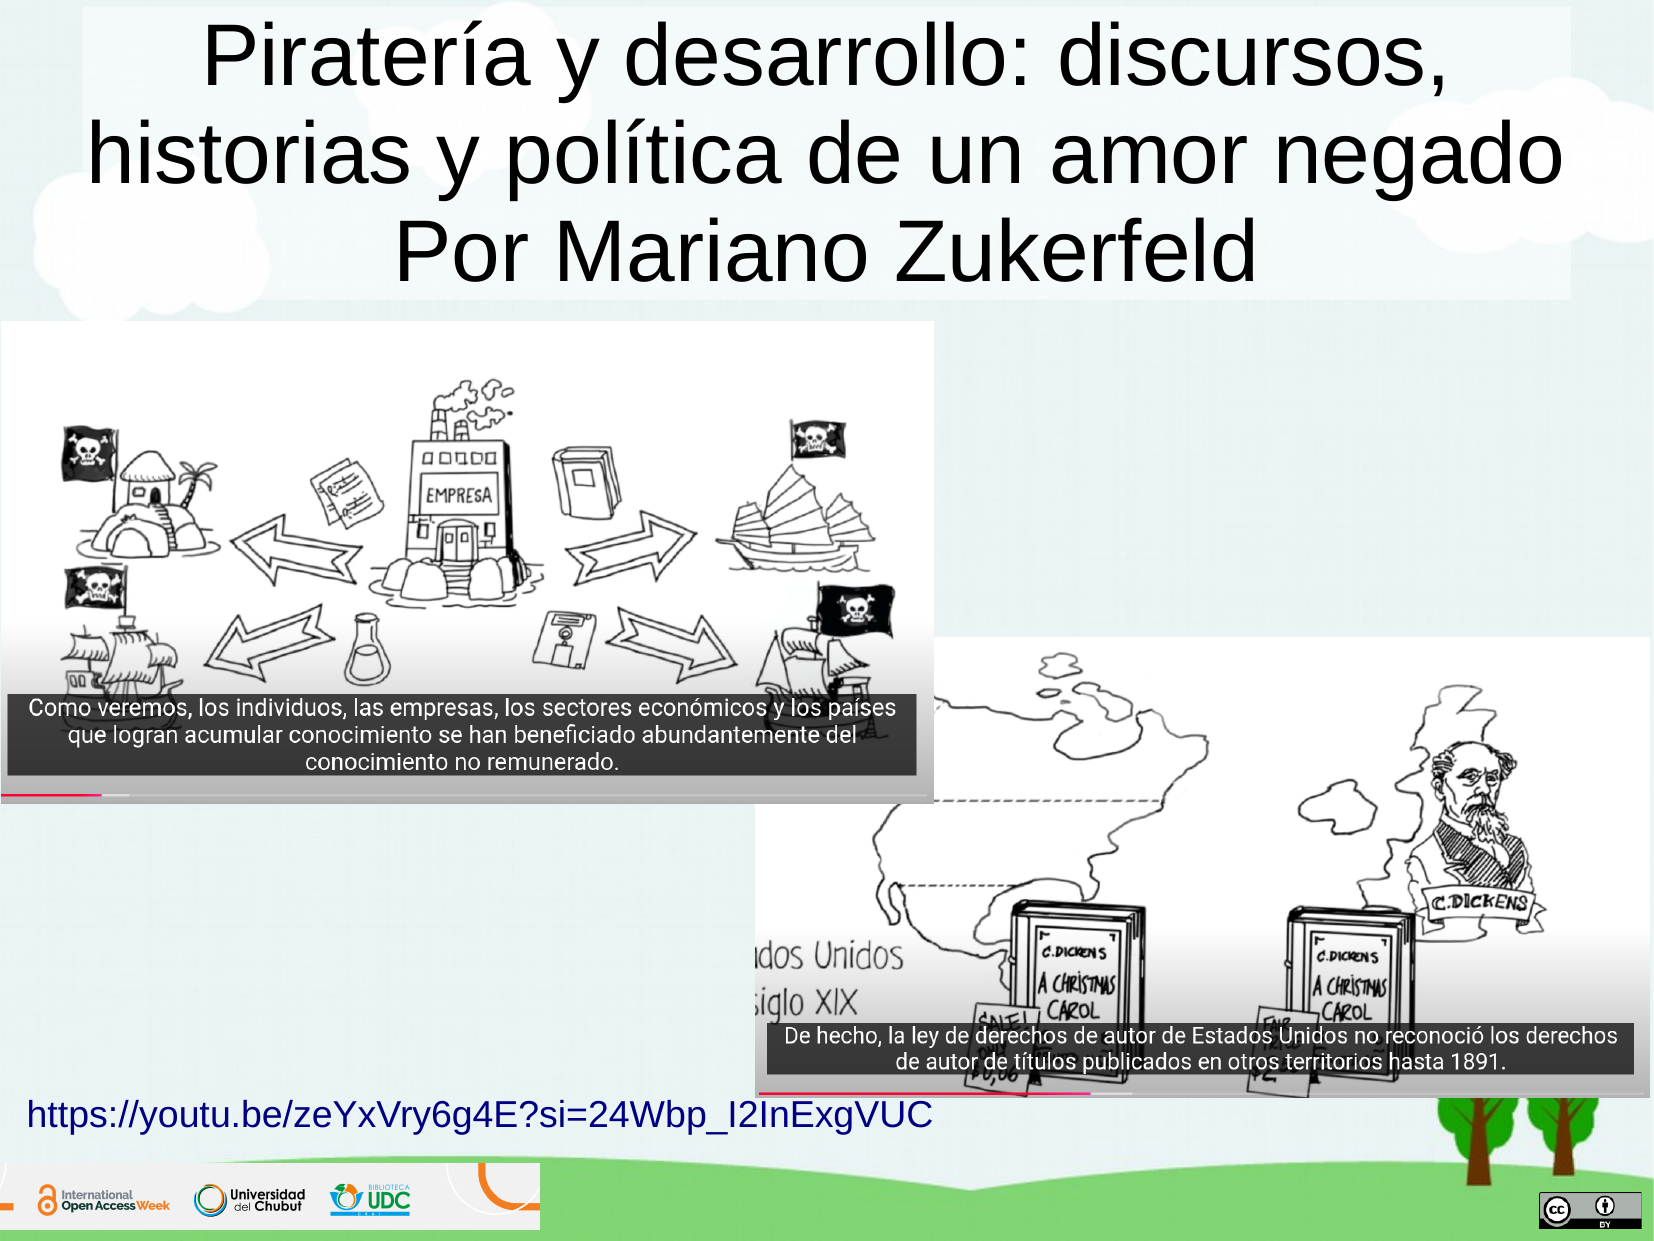

# Piratería y desarrollo: discursos, historias y política de un amor negado Por Mariano Zukerfeld
https://youtu.be/zeYxVry6g4E?si=24Wbp_I2InExgVUC
26